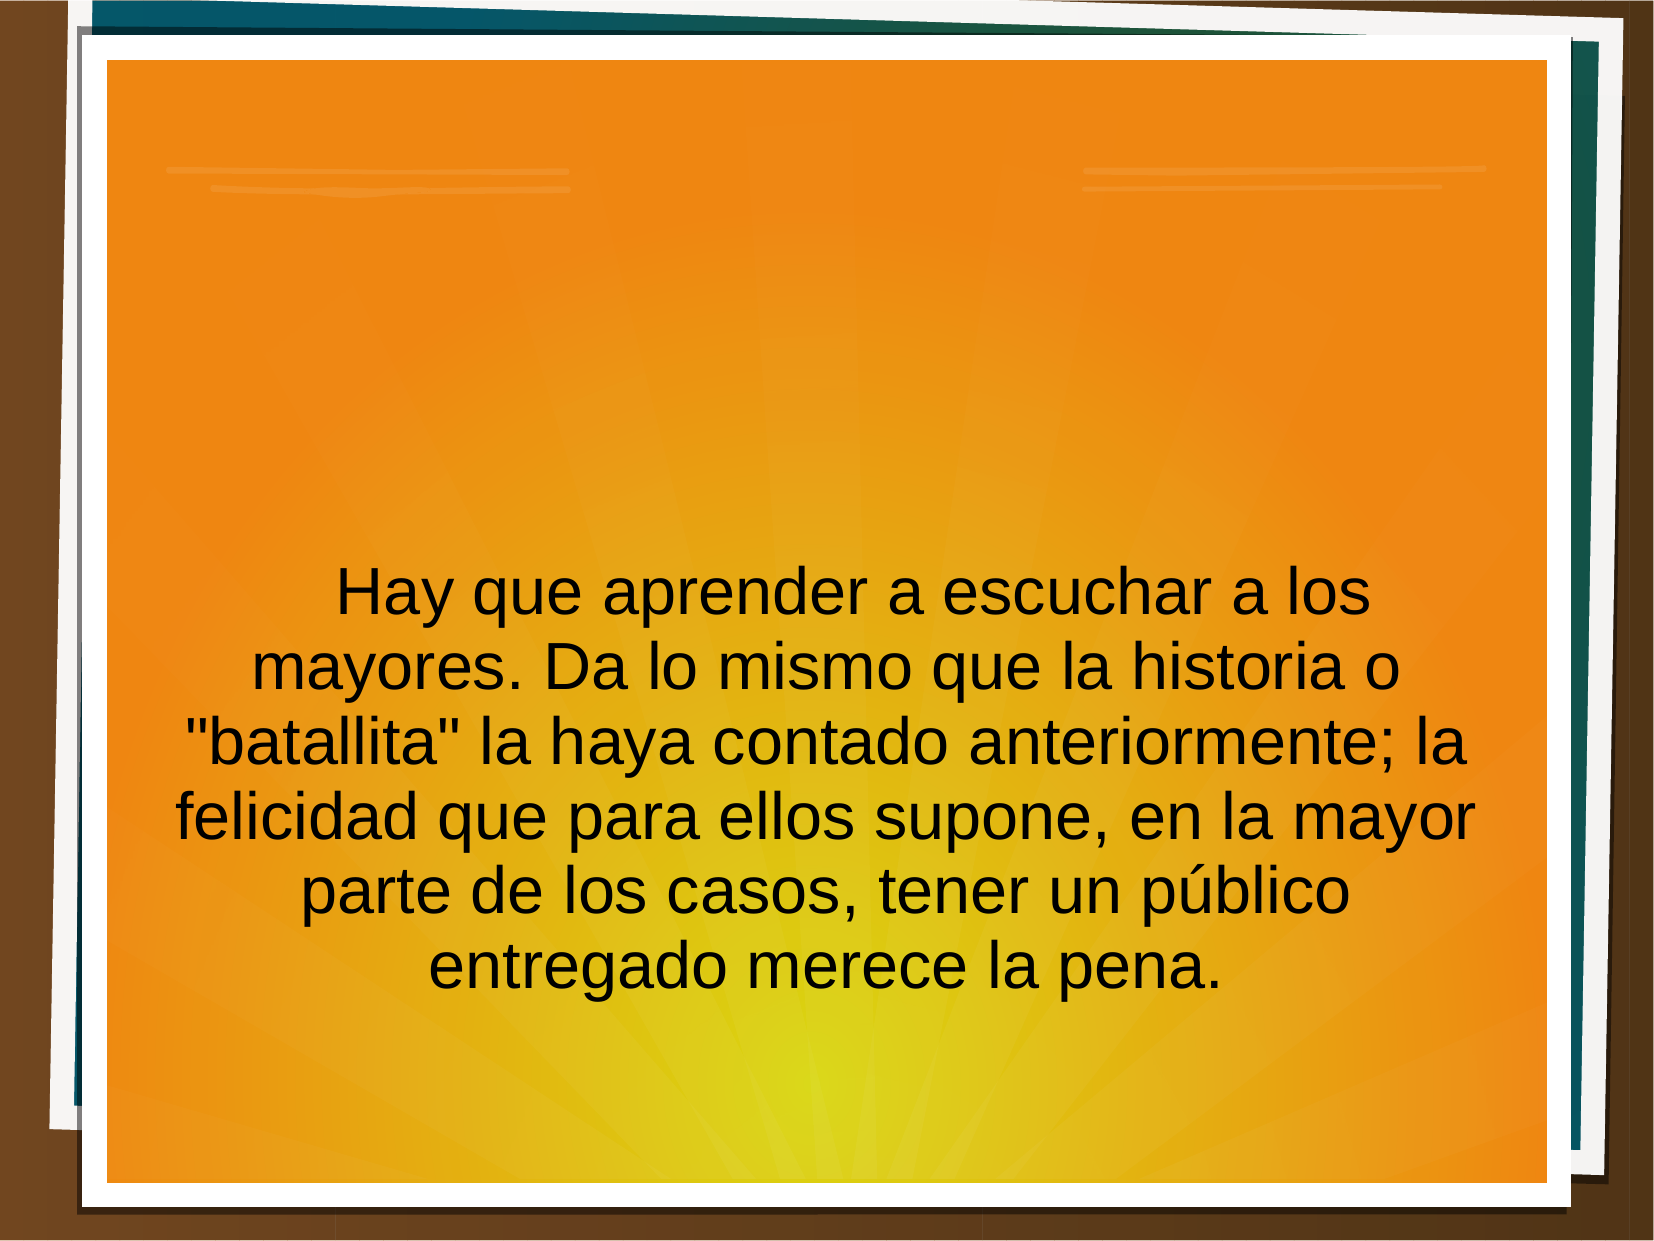

#
 Hay que aprender a escuchar a los mayores. Da lo mismo que la historia o "batallita" la haya contado anteriormente; la felicidad que para ellos supone, en la mayor parte de los casos, tener un público entregado merece la pena.